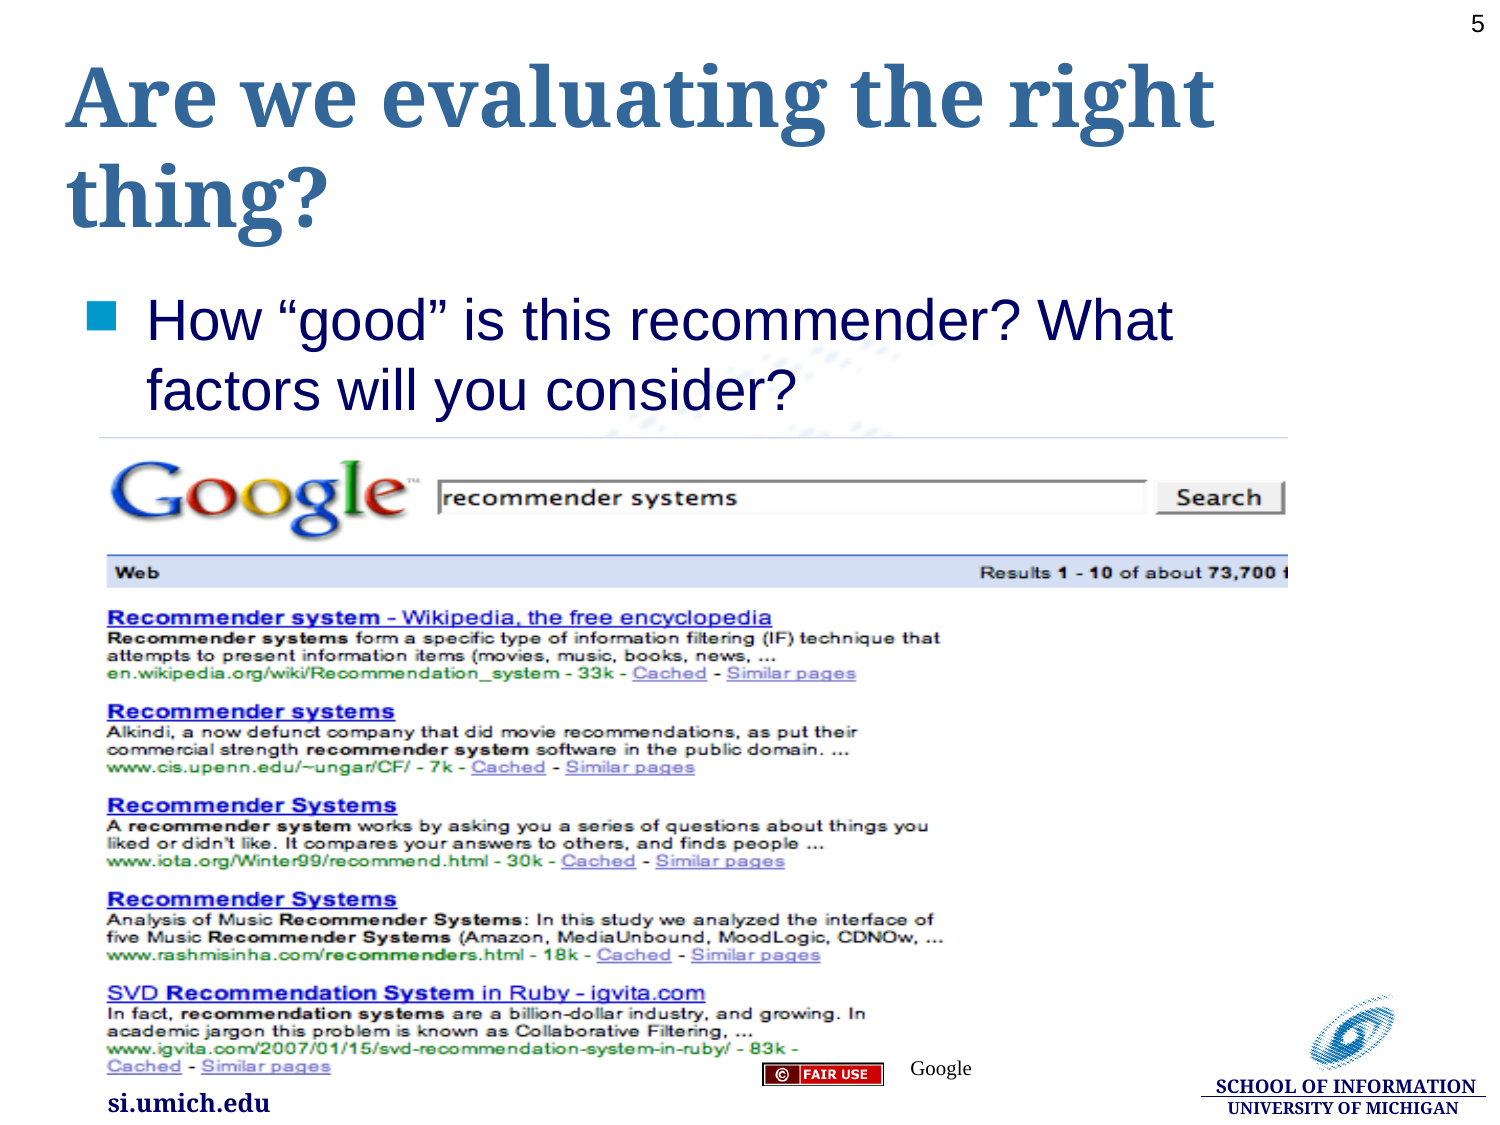

# Are we evaluating the right thing?
How “good” is this recommender? What factors will you consider?
Google